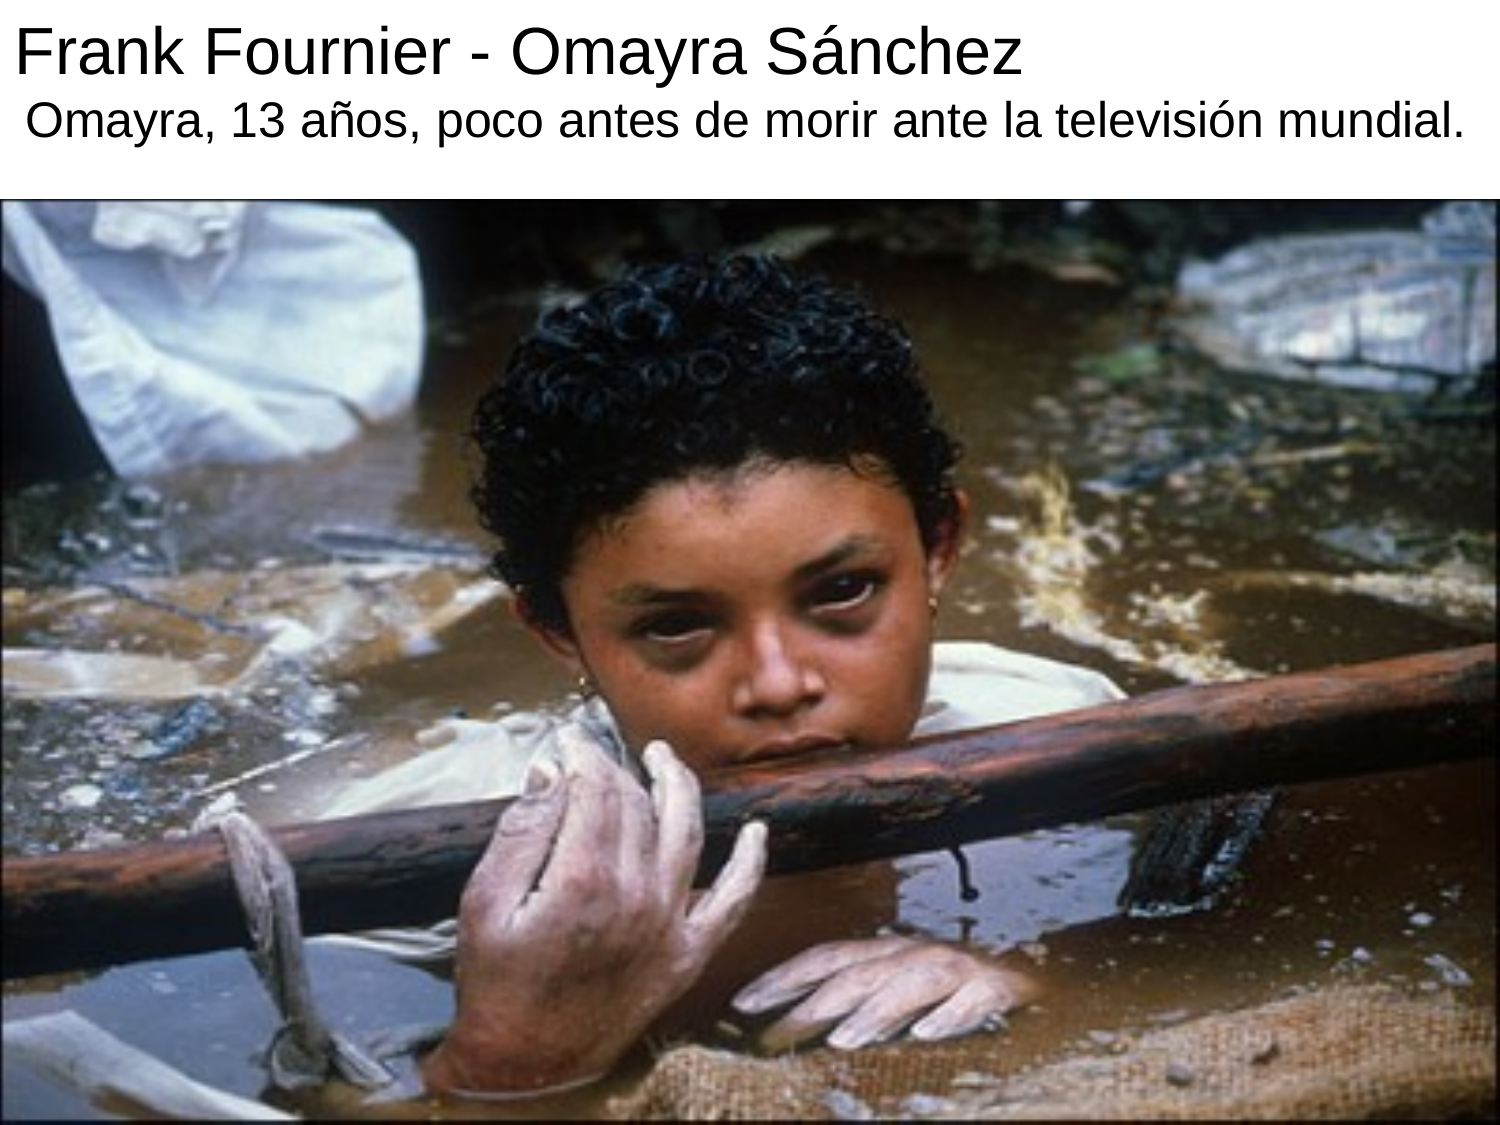

Frank Fournier - Omayra Sánchez
 Omayra, 13 años, poco antes de morir ante la televisión mundial.